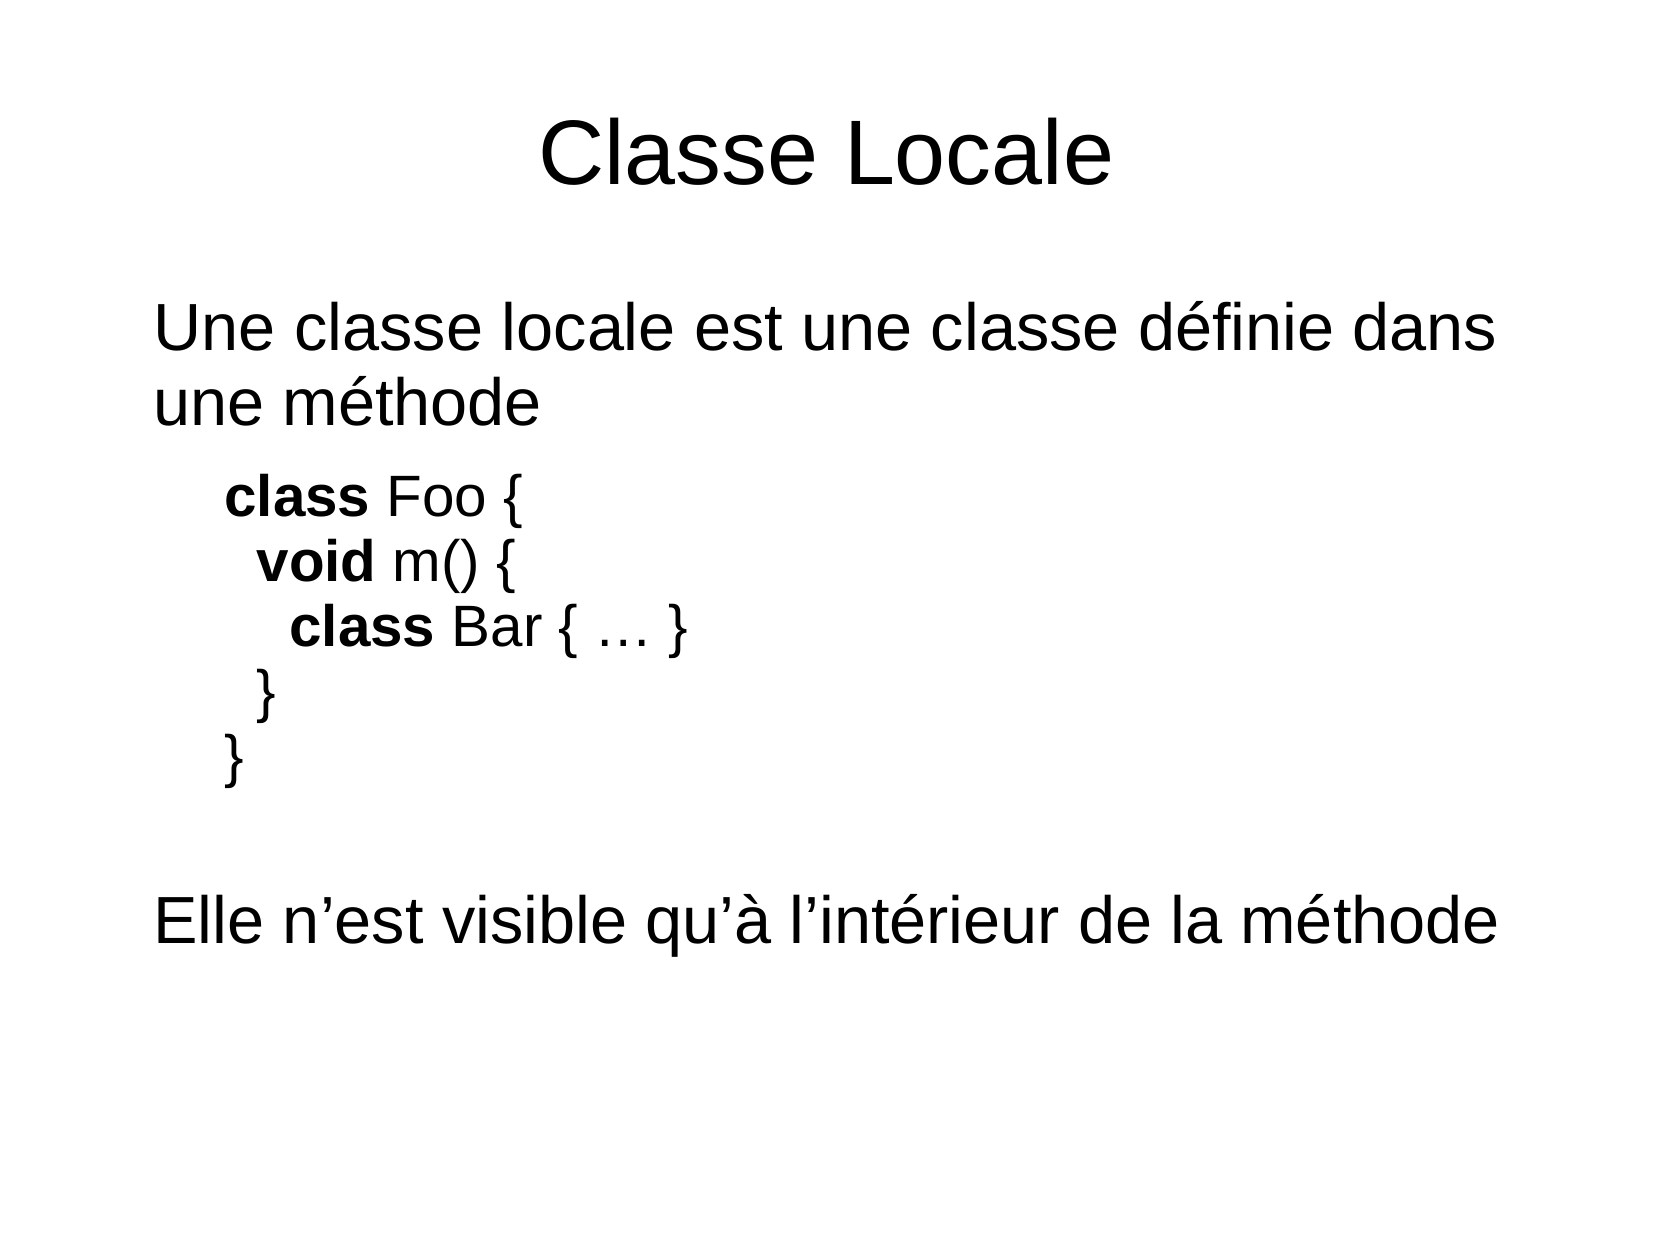

# Classe Locale
Une classe locale est une classe définie dans une méthode
class Foo {
 void m() {
 class Bar { … }
 }
}
Elle n’est visible qu’à l’intérieur de la méthode